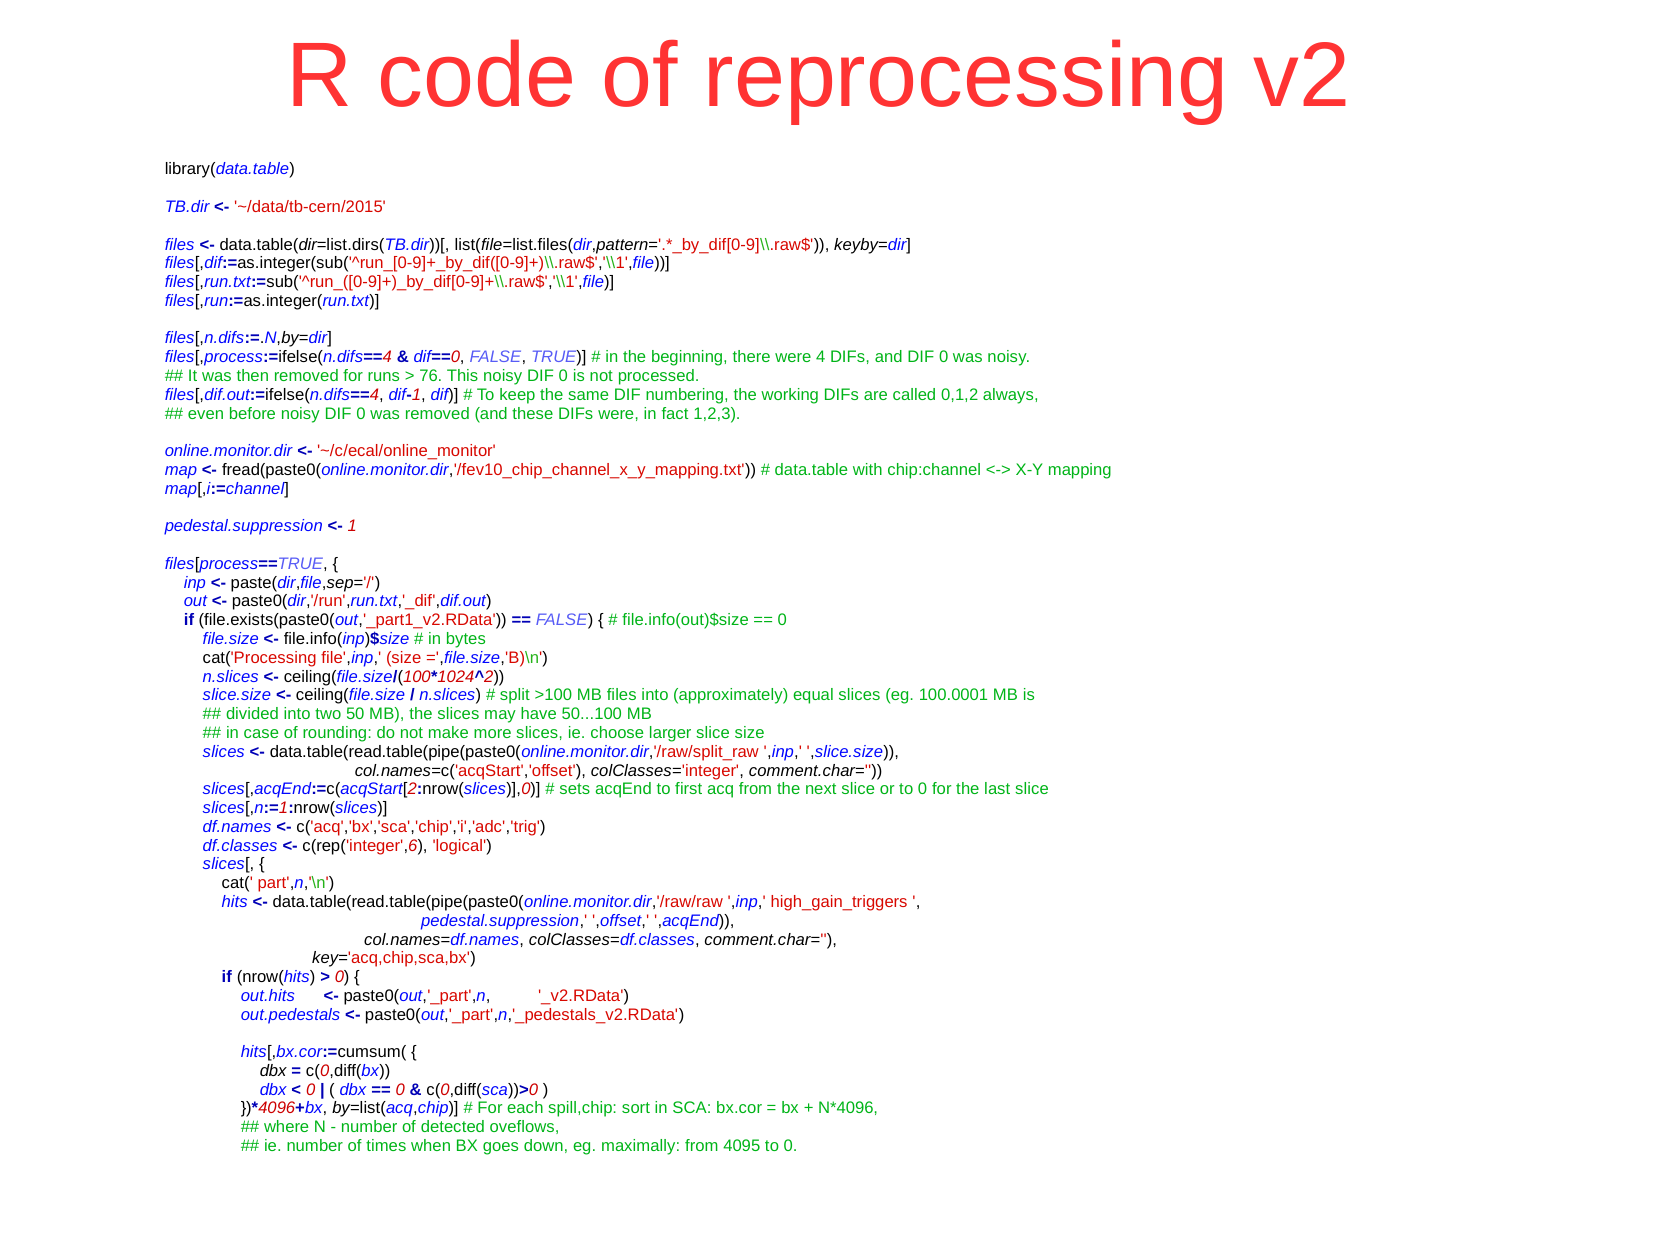

# R code of reprocessing v2
library(data.table)
TB.dir <- '~/data/tb-cern/2015'
files <- data.table(dir=list.dirs(TB.dir))[, list(file=list.files(dir,pattern='.*_by_dif[0-9]\\.raw$')), keyby=dir]
files[,dif:=as.integer(sub('^run_[0-9]+_by_dif([0-9]+)\\.raw$','\\1',file))]
files[,run.txt:=sub('^run_([0-9]+)_by_dif[0-9]+\\.raw$','\\1',file)]
files[,run:=as.integer(run.txt)]
files[,n.difs:=.N,by=dir]
files[,process:=ifelse(n.difs==4 & dif==0, FALSE, TRUE)] # in the beginning, there were 4 DIFs, and DIF 0 was noisy.
## It was then removed for runs > 76. This noisy DIF 0 is not processed.
files[,dif.out:=ifelse(n.difs==4, dif-1, dif)] # To keep the same DIF numbering, the working DIFs are called 0,1,2 always,
## even before noisy DIF 0 was removed (and these DIFs were, in fact 1,2,3).
online.monitor.dir <- '~/c/ecal/online_monitor'
map <- fread(paste0(online.monitor.dir,'/fev10_chip_channel_x_y_mapping.txt')) # data.table with chip:channel <-> X-Y mapping
map[,i:=channel]
pedestal.suppression <- 1
files[process==TRUE, {
 inp <- paste(dir,file,sep='/')
 out <- paste0(dir,'/run',run.txt,'_dif',dif.out)
 if (file.exists(paste0(out,'_part1_v2.RData')) == FALSE) { # file.info(out)$size == 0
 file.size <- file.info(inp)$size # in bytes
 cat('Processing file',inp,' (size =',file.size,'B)\n')
 n.slices <- ceiling(file.size/(100*1024^2))
 slice.size <- ceiling(file.size / n.slices) # split >100 MB files into (approximately) equal slices (eg. 100.0001 MB is
 ## divided into two 50 MB), the slices may have 50...100 MB
 ## in case of rounding: do not make more slices, ie. choose larger slice size
 slices <- data.table(read.table(pipe(paste0(online.monitor.dir,'/raw/split_raw ',inp,' ',slice.size)),
 col.names=c('acqStart','offset'), colClasses='integer', comment.char=''))
 slices[,acqEnd:=c(acqStart[2:nrow(slices)],0)] # sets acqEnd to first acq from the next slice or to 0 for the last slice
 slices[,n:=1:nrow(slices)]
 df.names <- c('acq','bx','sca','chip','i','adc','trig')
 df.classes <- c(rep('integer',6), 'logical')
 slices[, {
 cat(' part',n,'\n')
 hits <- data.table(read.table(pipe(paste0(online.monitor.dir,'/raw/raw ',inp,' high_gain_triggers ',
 pedestal.suppression,' ',offset,' ',acqEnd)),
 col.names=df.names, colClasses=df.classes, comment.char=''),
 key='acq,chip,sca,bx')
 if (nrow(hits) > 0) {
 out.hits <- paste0(out,'_part',n, '_v2.RData')
 out.pedestals <- paste0(out,'_part',n,'_pedestals_v2.RData')
 hits[,bx.cor:=cumsum( {
 dbx = c(0,diff(bx))
 dbx < 0 | ( dbx == 0 & c(0,diff(sca))>0 )
 })*4096+bx, by=list(acq,chip)] # For each spill,chip: sort in SCA: bx.cor = bx + N*4096,
 ## where N - number of detected oveflows,
 ## ie. number of times when BX goes down, eg. maximally: from 4095 to 0.